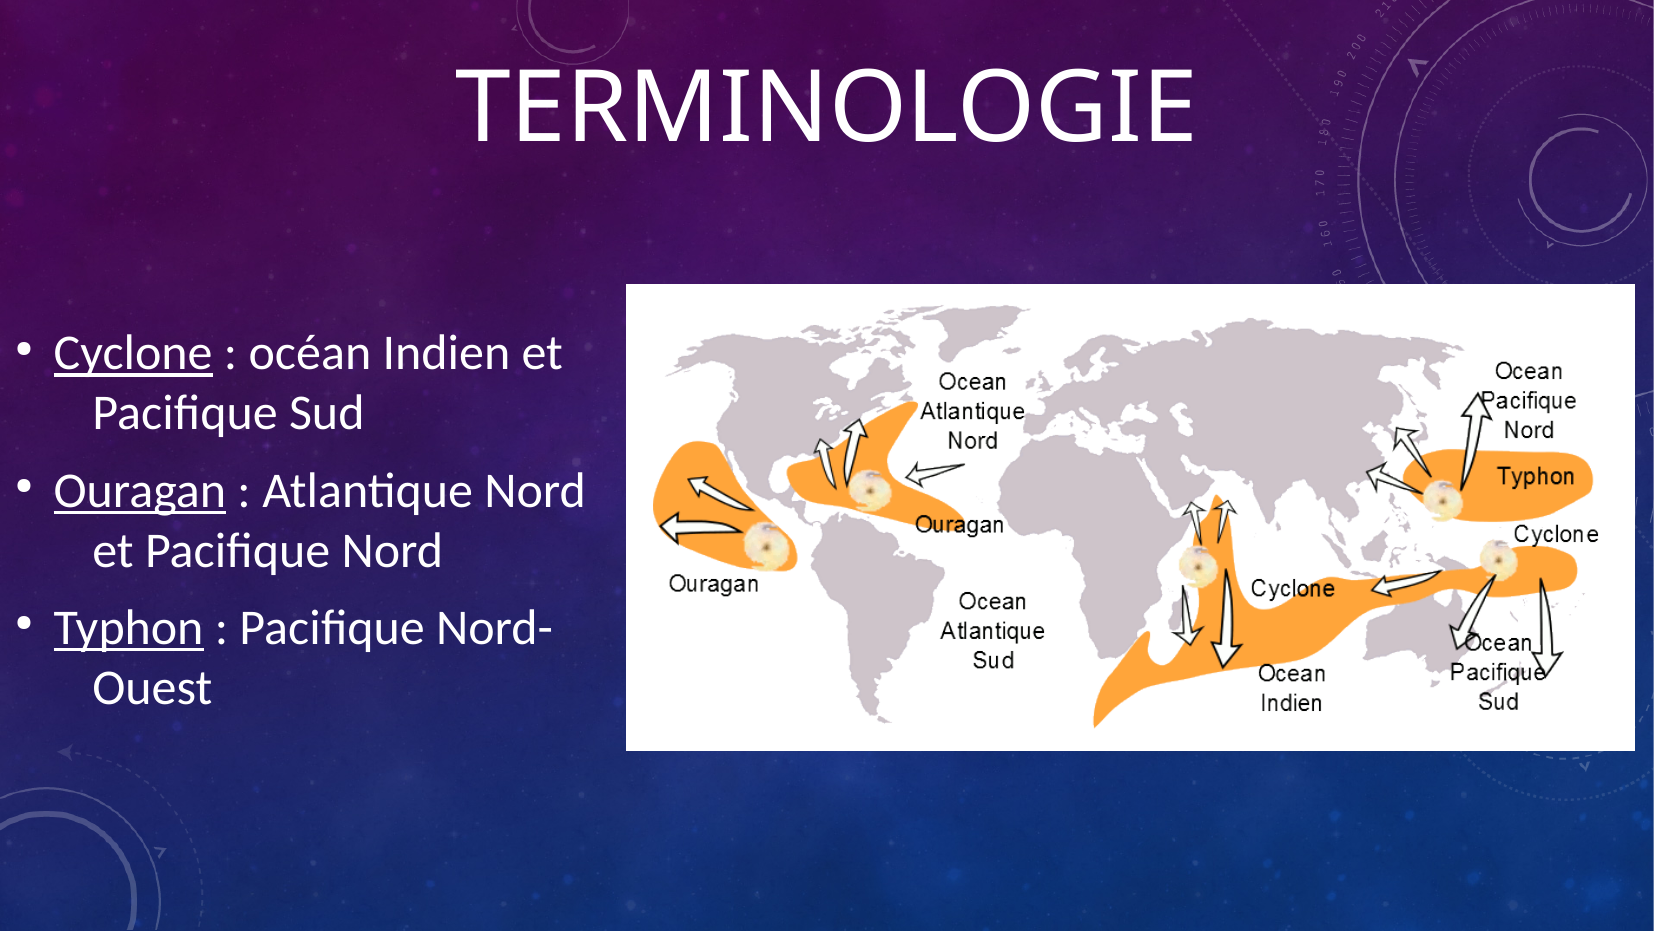

# Terminologie
Cyclone : océan Indien et Pacifique Sud
Ouragan : Atlantique Nord et Pacifique Nord
Typhon : Pacifique Nord-Ouest